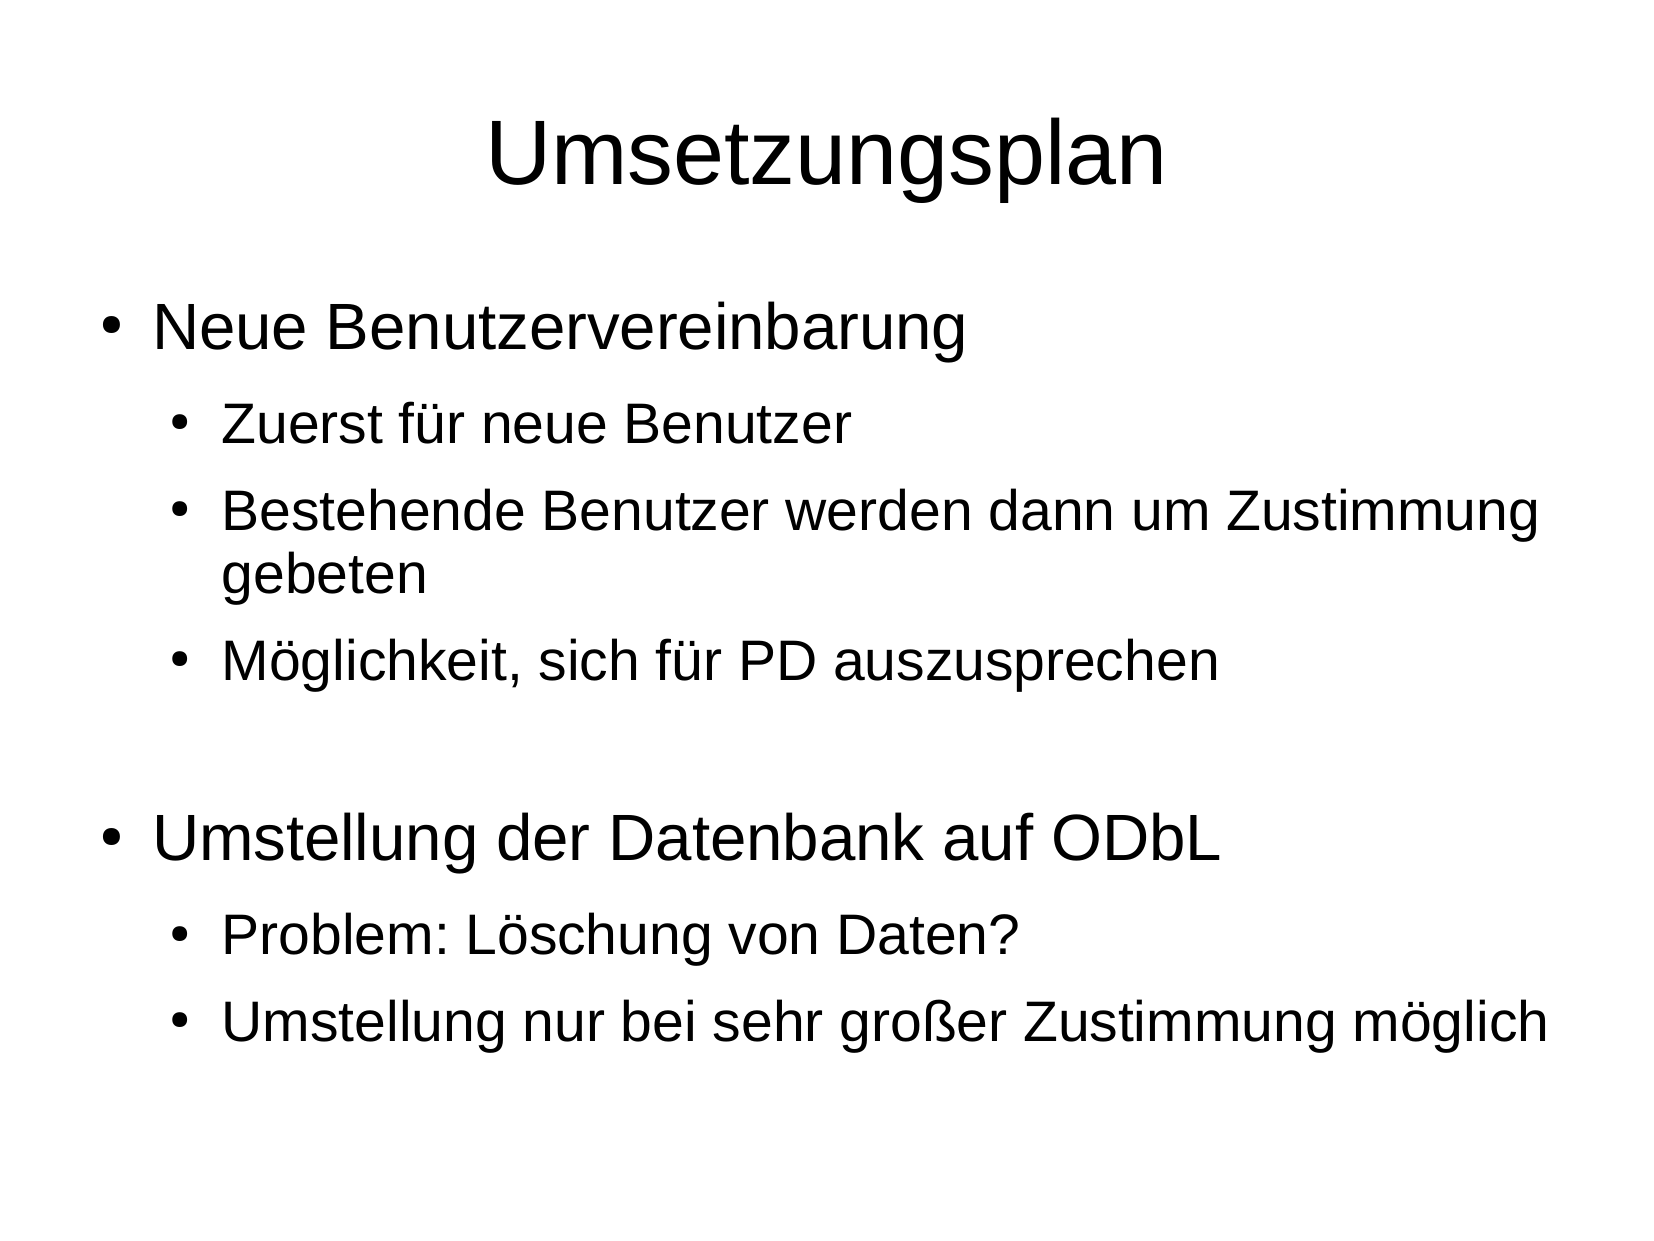

# Umsetzungsplan
Neue Benutzervereinbarung
Zuerst für neue Benutzer
Bestehende Benutzer werden dann um Zustimmung gebeten
Möglichkeit, sich für PD auszusprechen
Umstellung der Datenbank auf ODbL
Problem: Löschung von Daten?
Umstellung nur bei sehr großer Zustimmung möglich